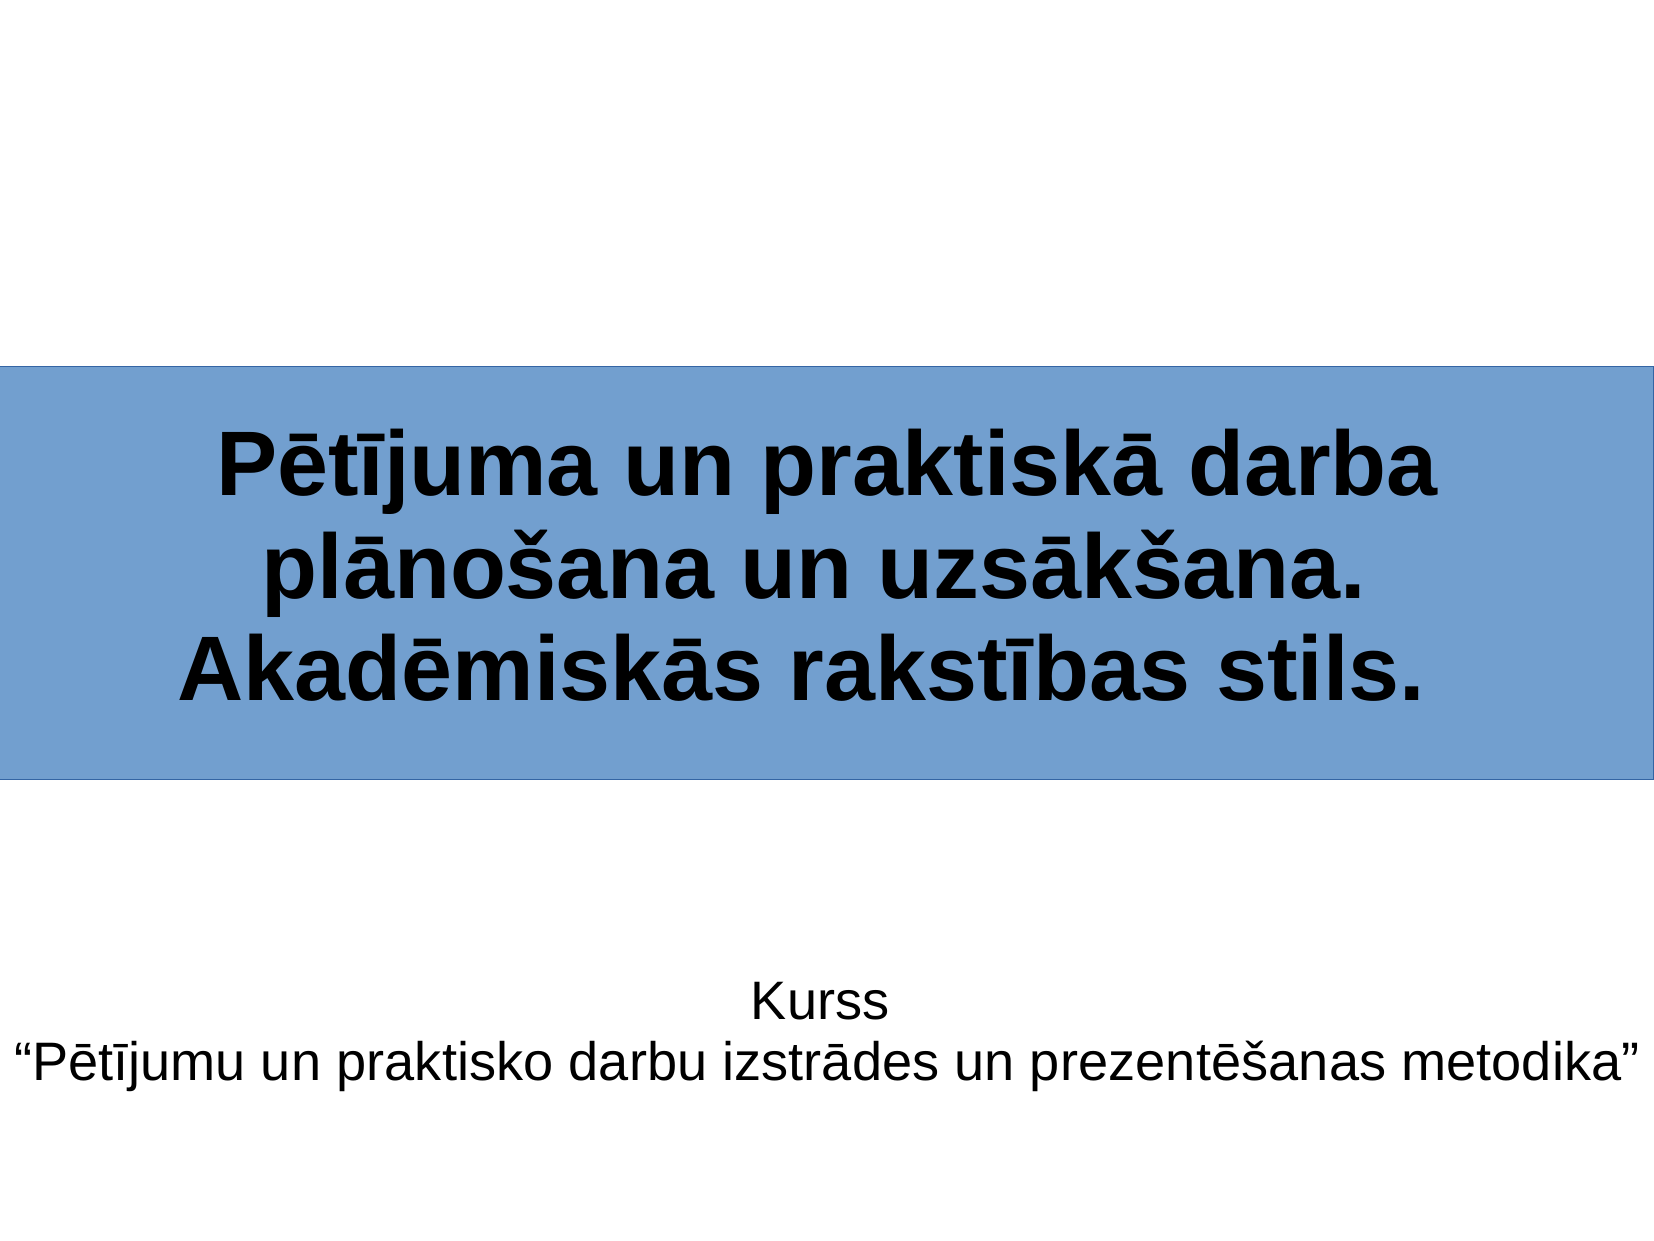

# Pētījuma un praktiskā darba plānošana un uzsākšana. Akadēmiskās rakstības stils.
Kurss
“Pētījumu un praktisko darbu izstrādes un prezentēšanas metodika”